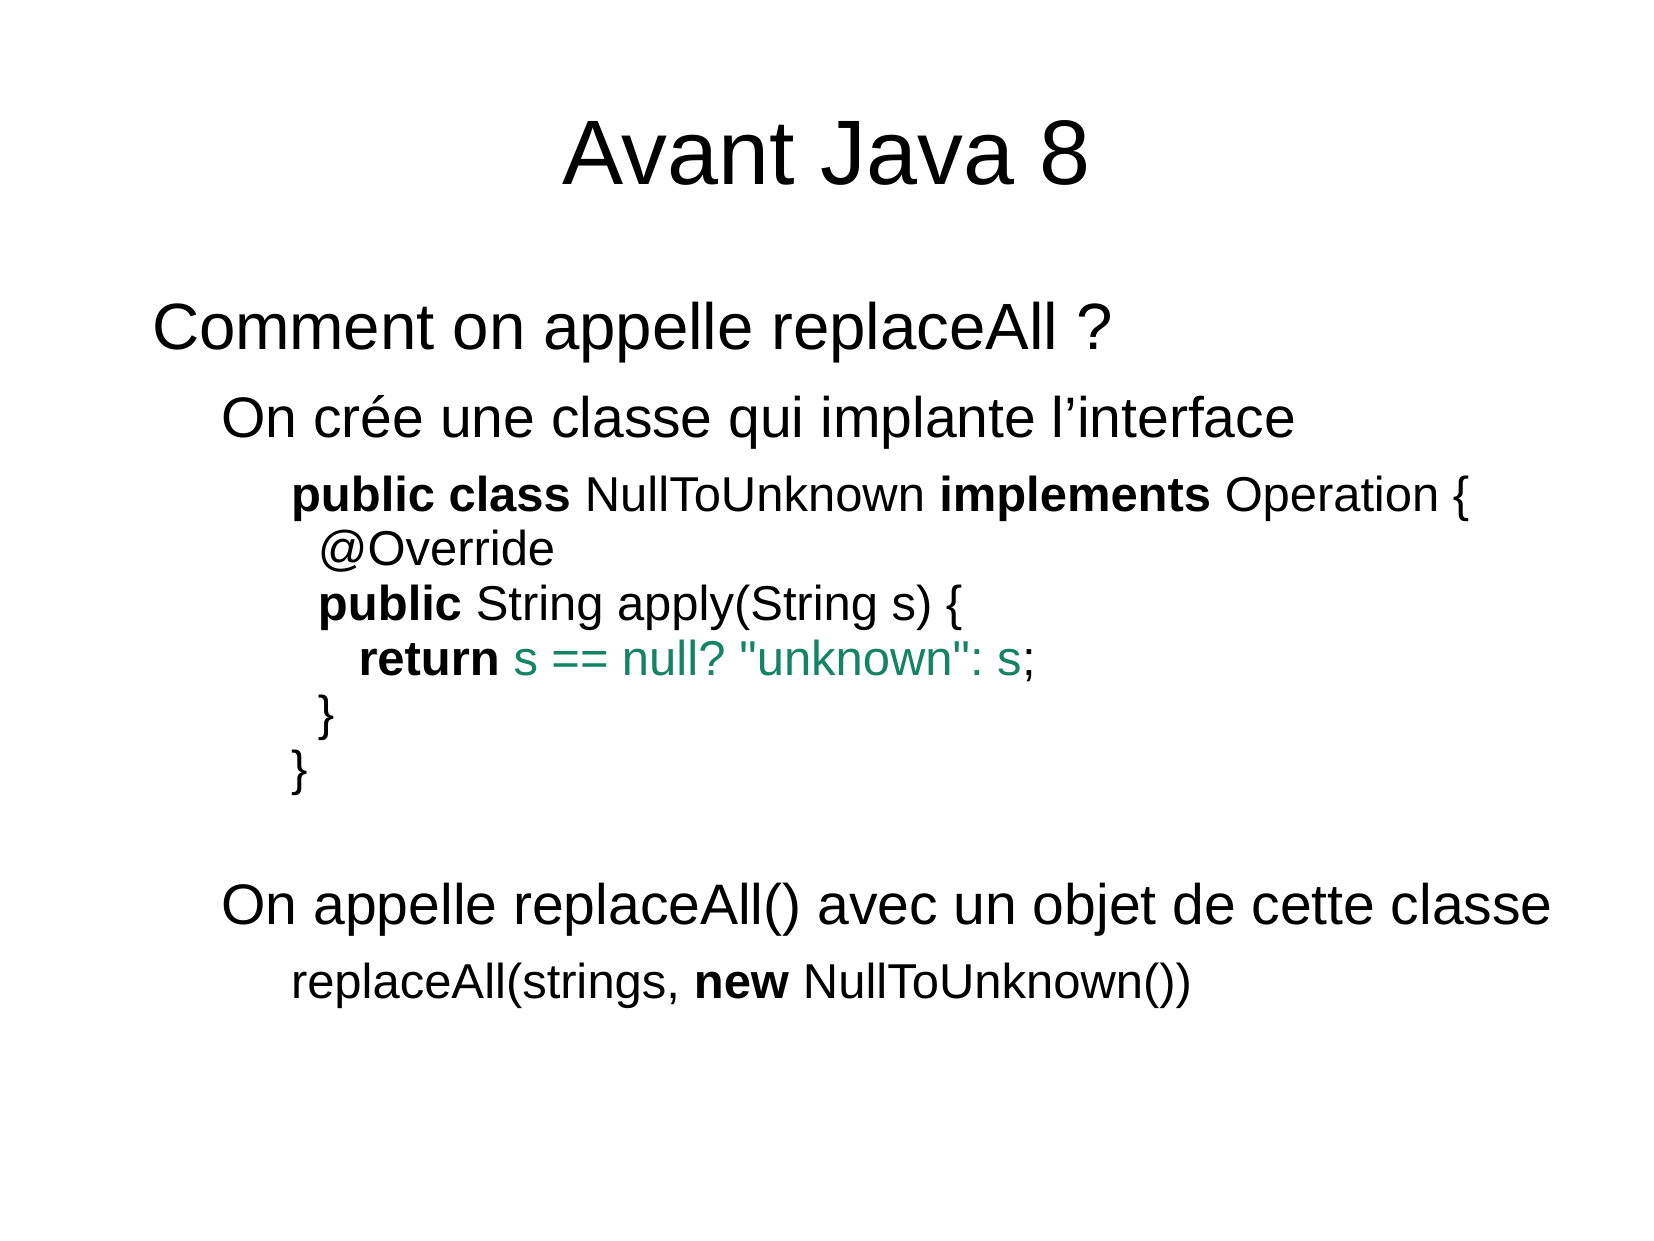

# Avant Java 8
Comment on appelle replaceAll ?
On crée une classe qui implante l’interface
public class NullToUnknown implements Operation {
 @Override
 public String apply(String s) {
 return s == null? "unknown": s;
 }
}
On appelle replaceAll() avec un objet de cette classe
replaceAll(strings, new NullToUnknown())